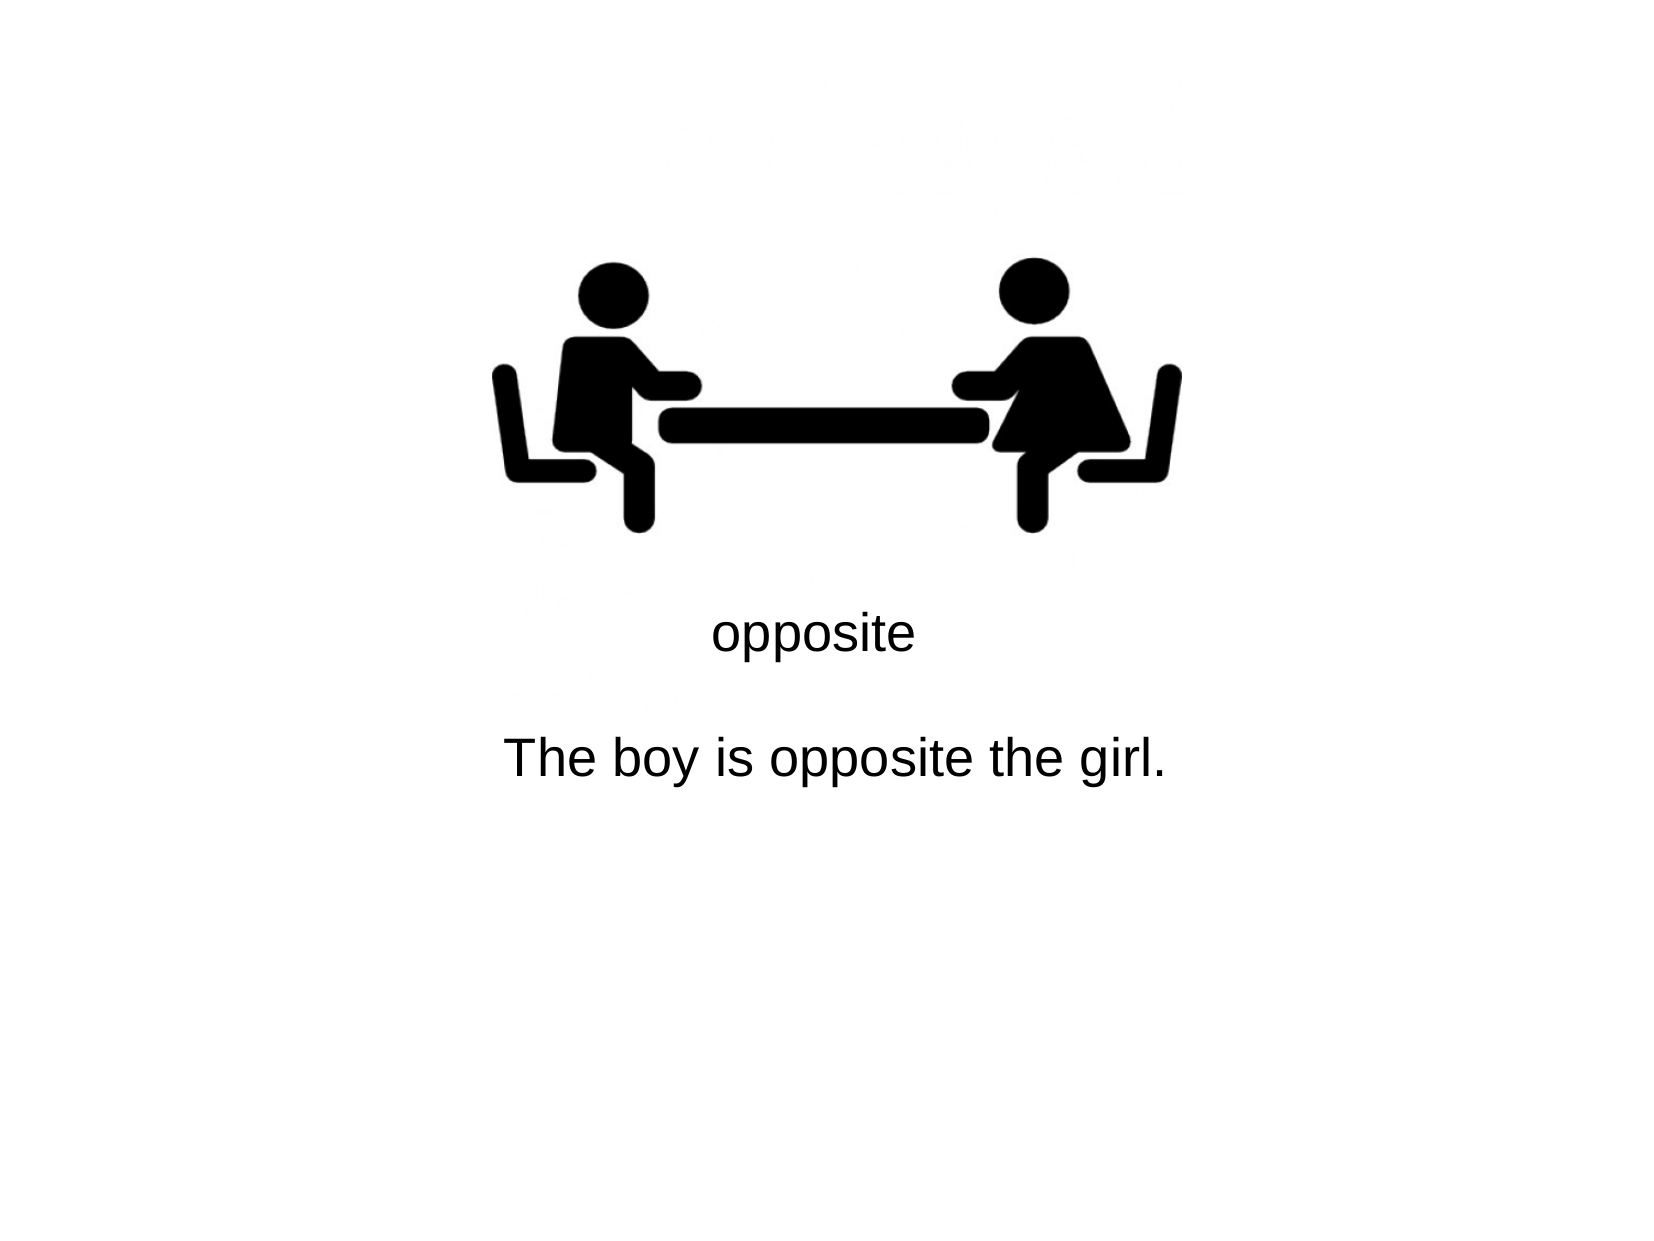

opposite
The boy is opposite the girl.